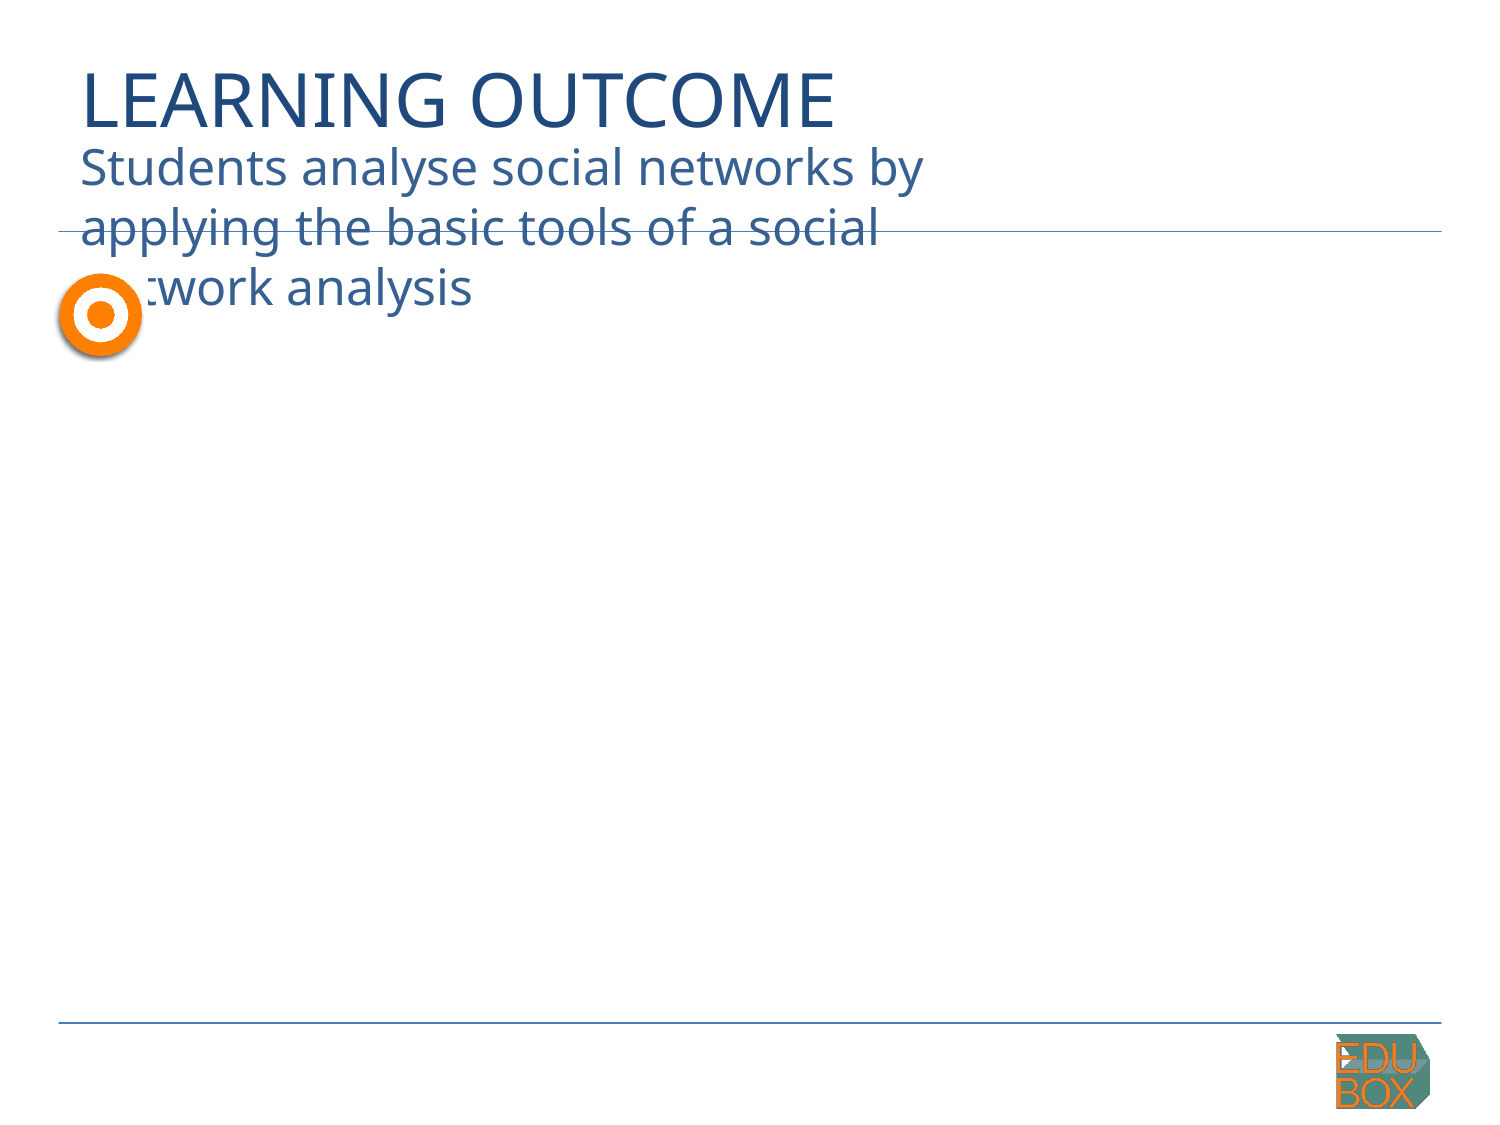

# LEARNING OUTCOME
Students analyse social networks by applying the basic tools of a social network analysis